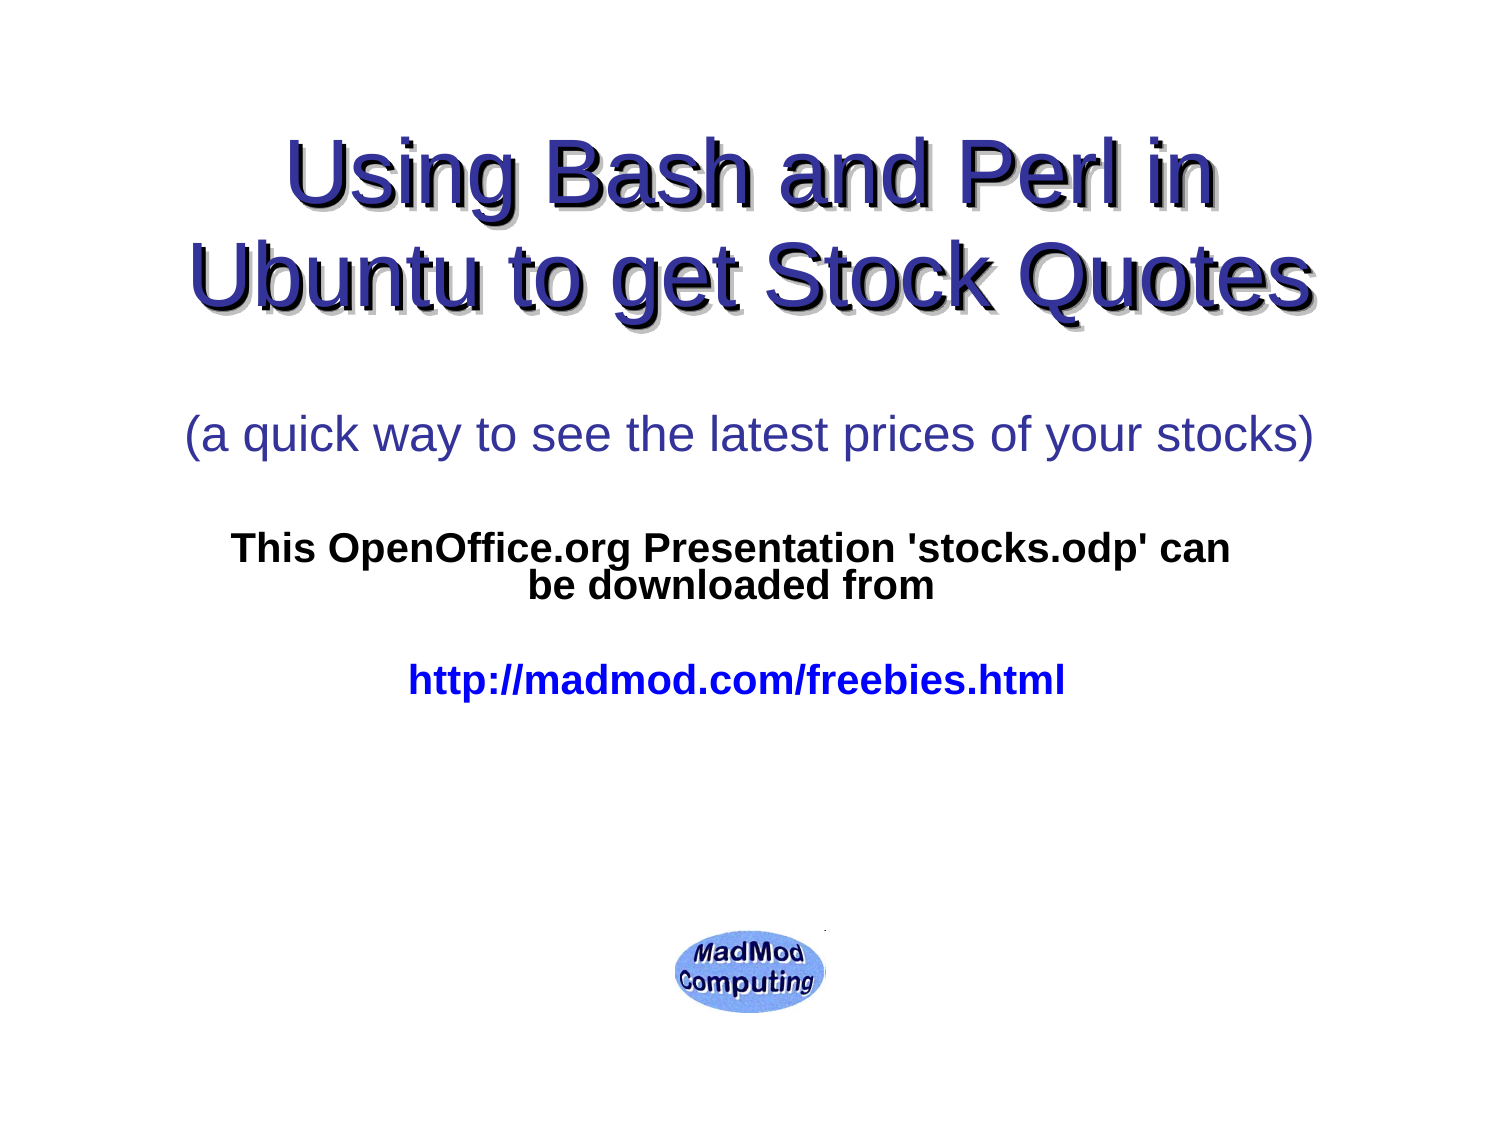

# Using Bash and Perl in Ubuntu to get Stock Quotes
(a quick way to see the latest prices of your stocks)
This OpenOffice.org Presentation 'stocks.odp' can be downloaded from
 http://madmod.com/freebies.html